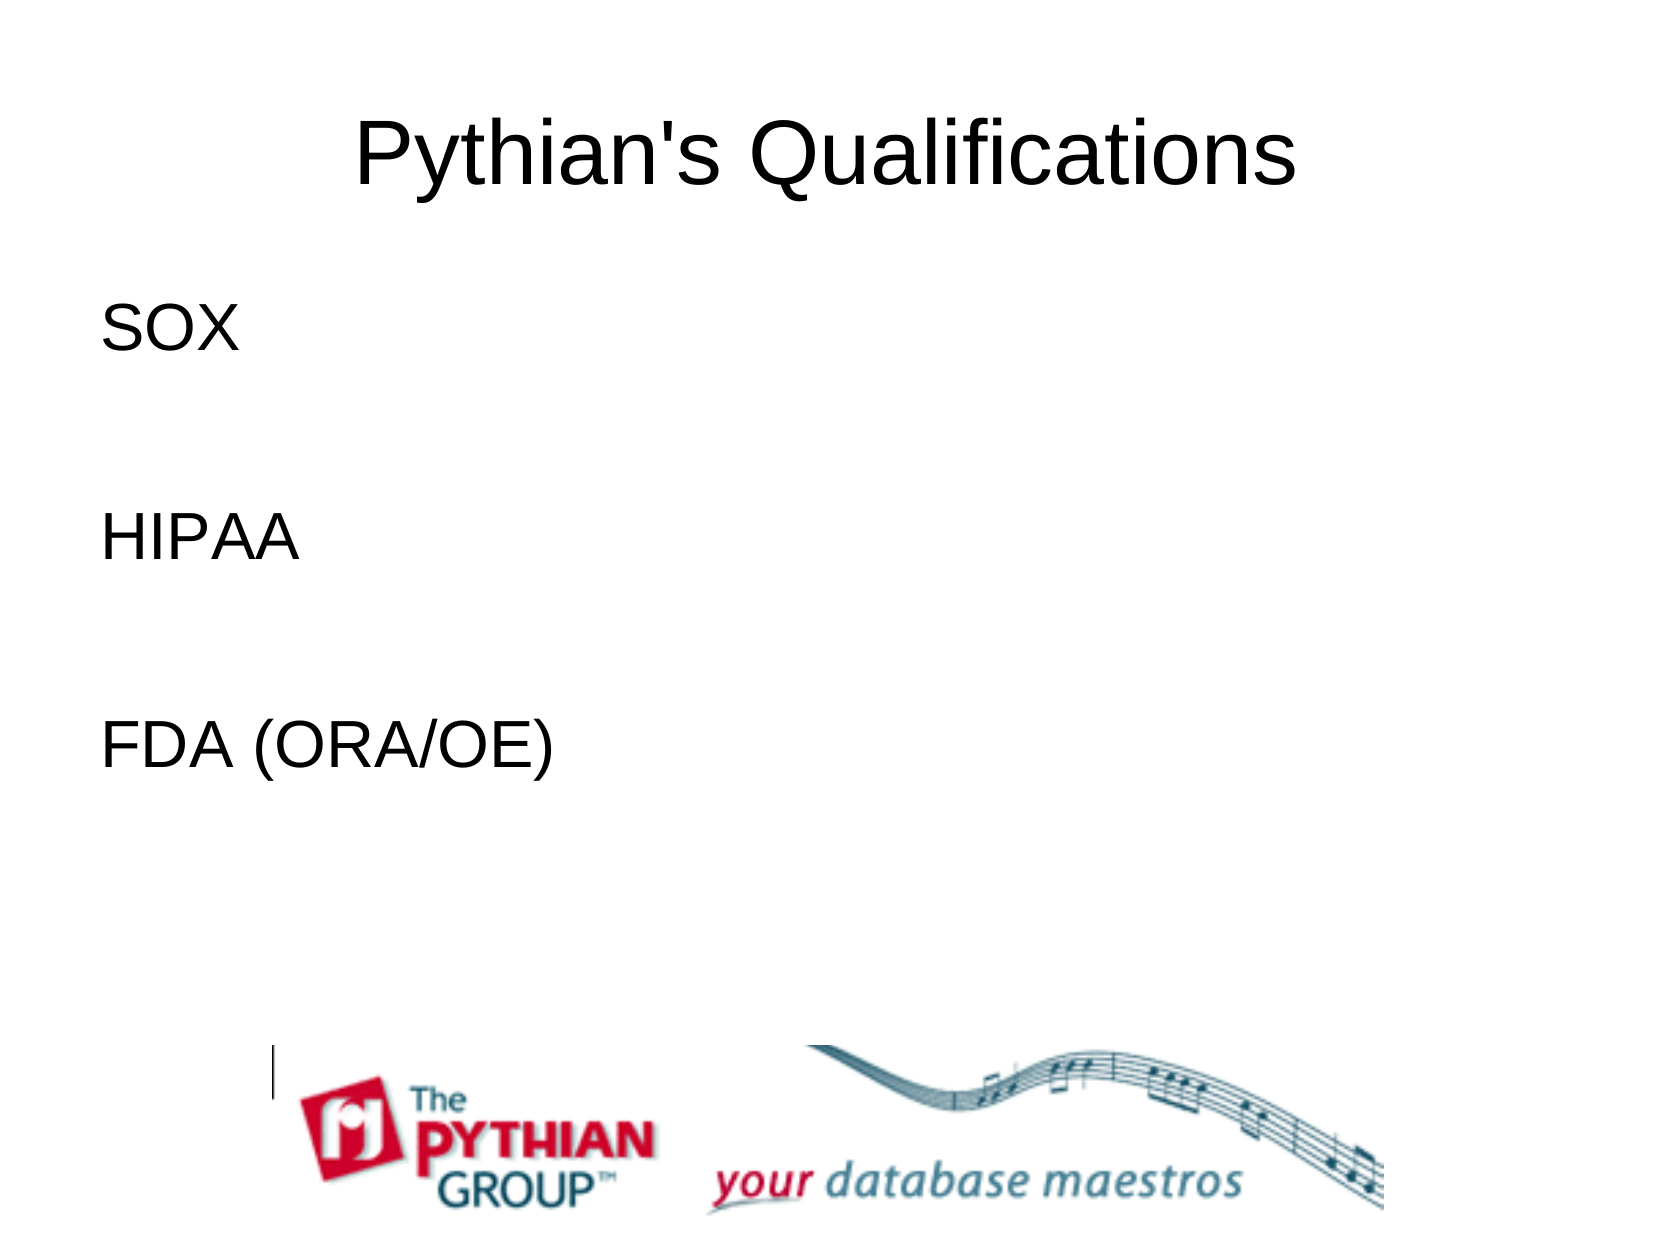

# Pythian's Qualifications
SOX
HIPAA
FDA (ORA/OE)